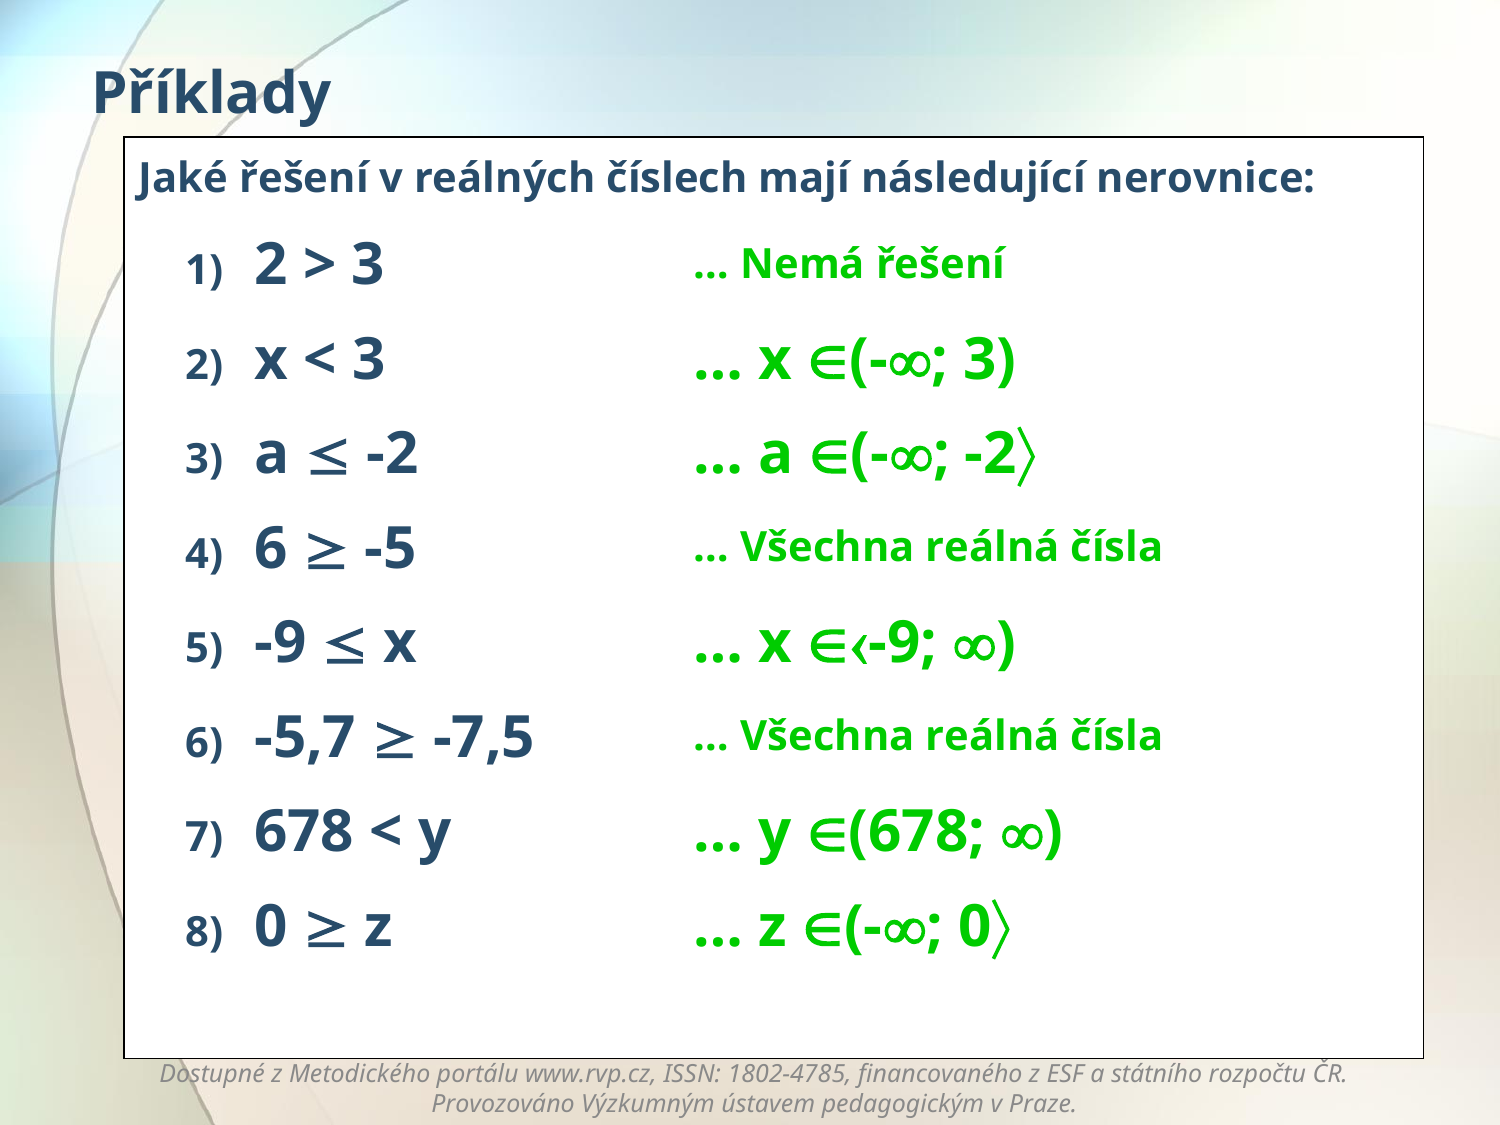

Příklady
# Jaké řešení v reálných číslech mají následující nerovnice:
1) 2 > 3
… Nemá řešení
2) x < 3
… x (-; 3)
3) a  -2
… a (-; -2
4) 6  -5
… Všechna reálná čísla
5) -9  x
… x -9; )
6) -5,7  -7,5
… Všechna reálná čísla
7) 678 < y
… y (678; )
8) 0  z
… z (-; 0